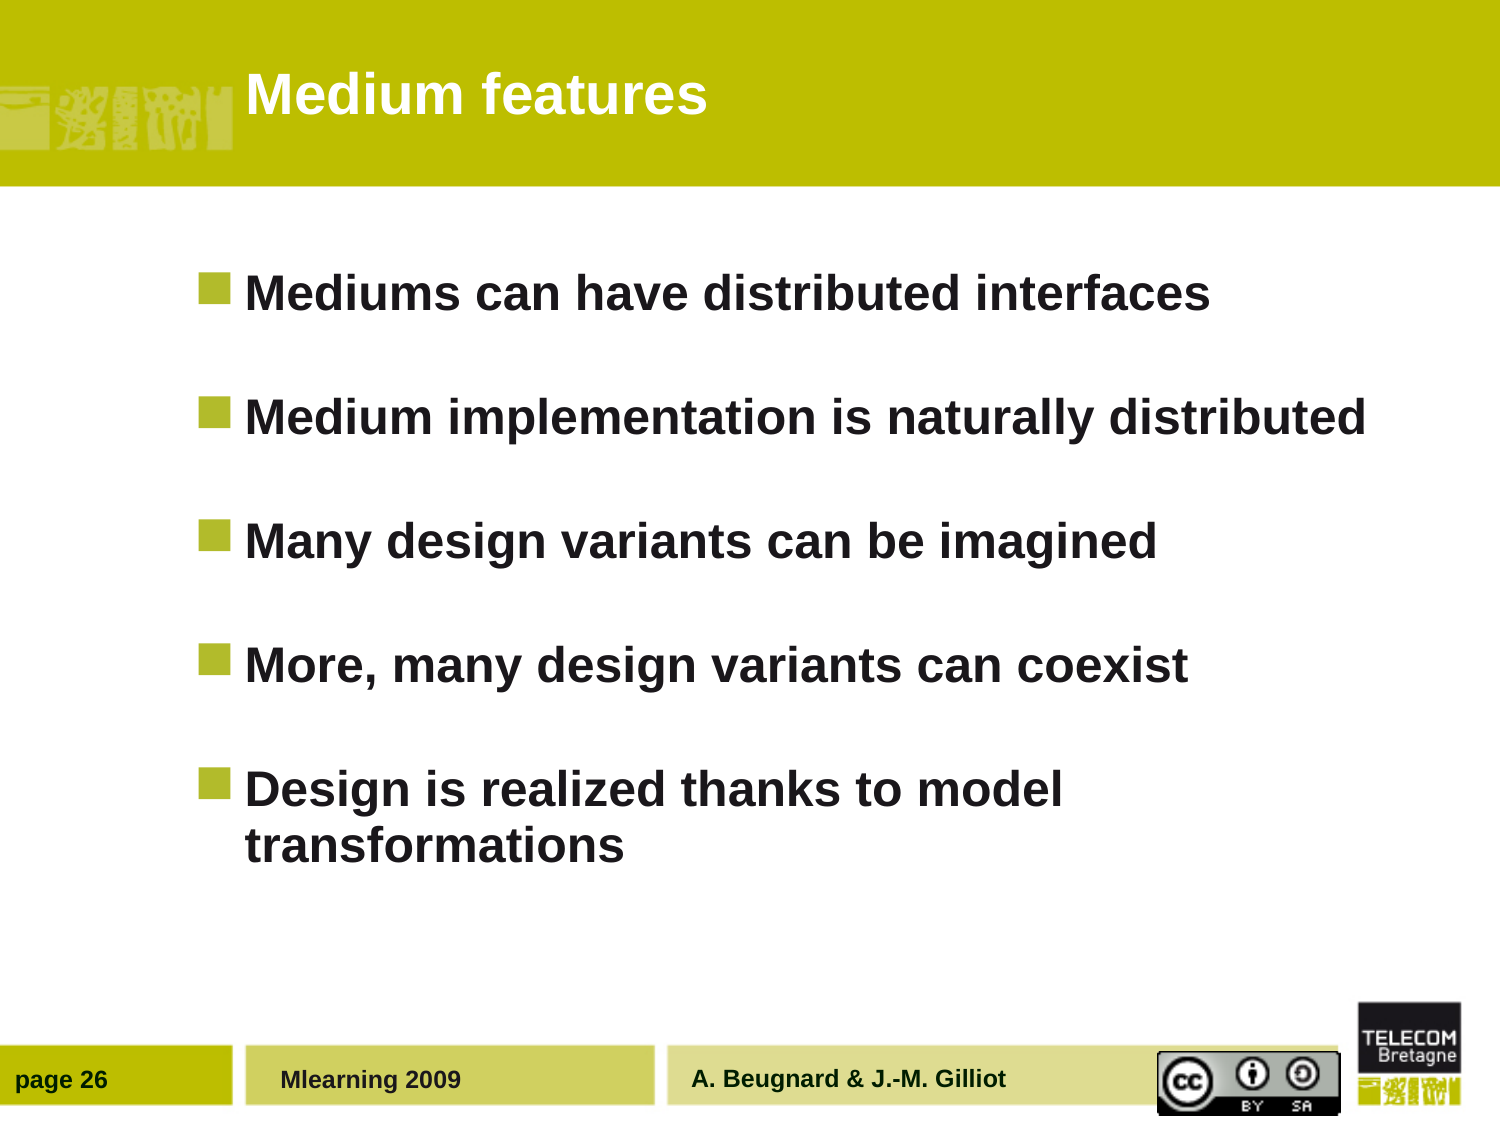

# Medium features
Mediums can have distributed interfaces
Medium implementation is naturally distributed
Many design variants can be imagined
More, many design variants can coexist
Design is realized thanks to model transformations
26